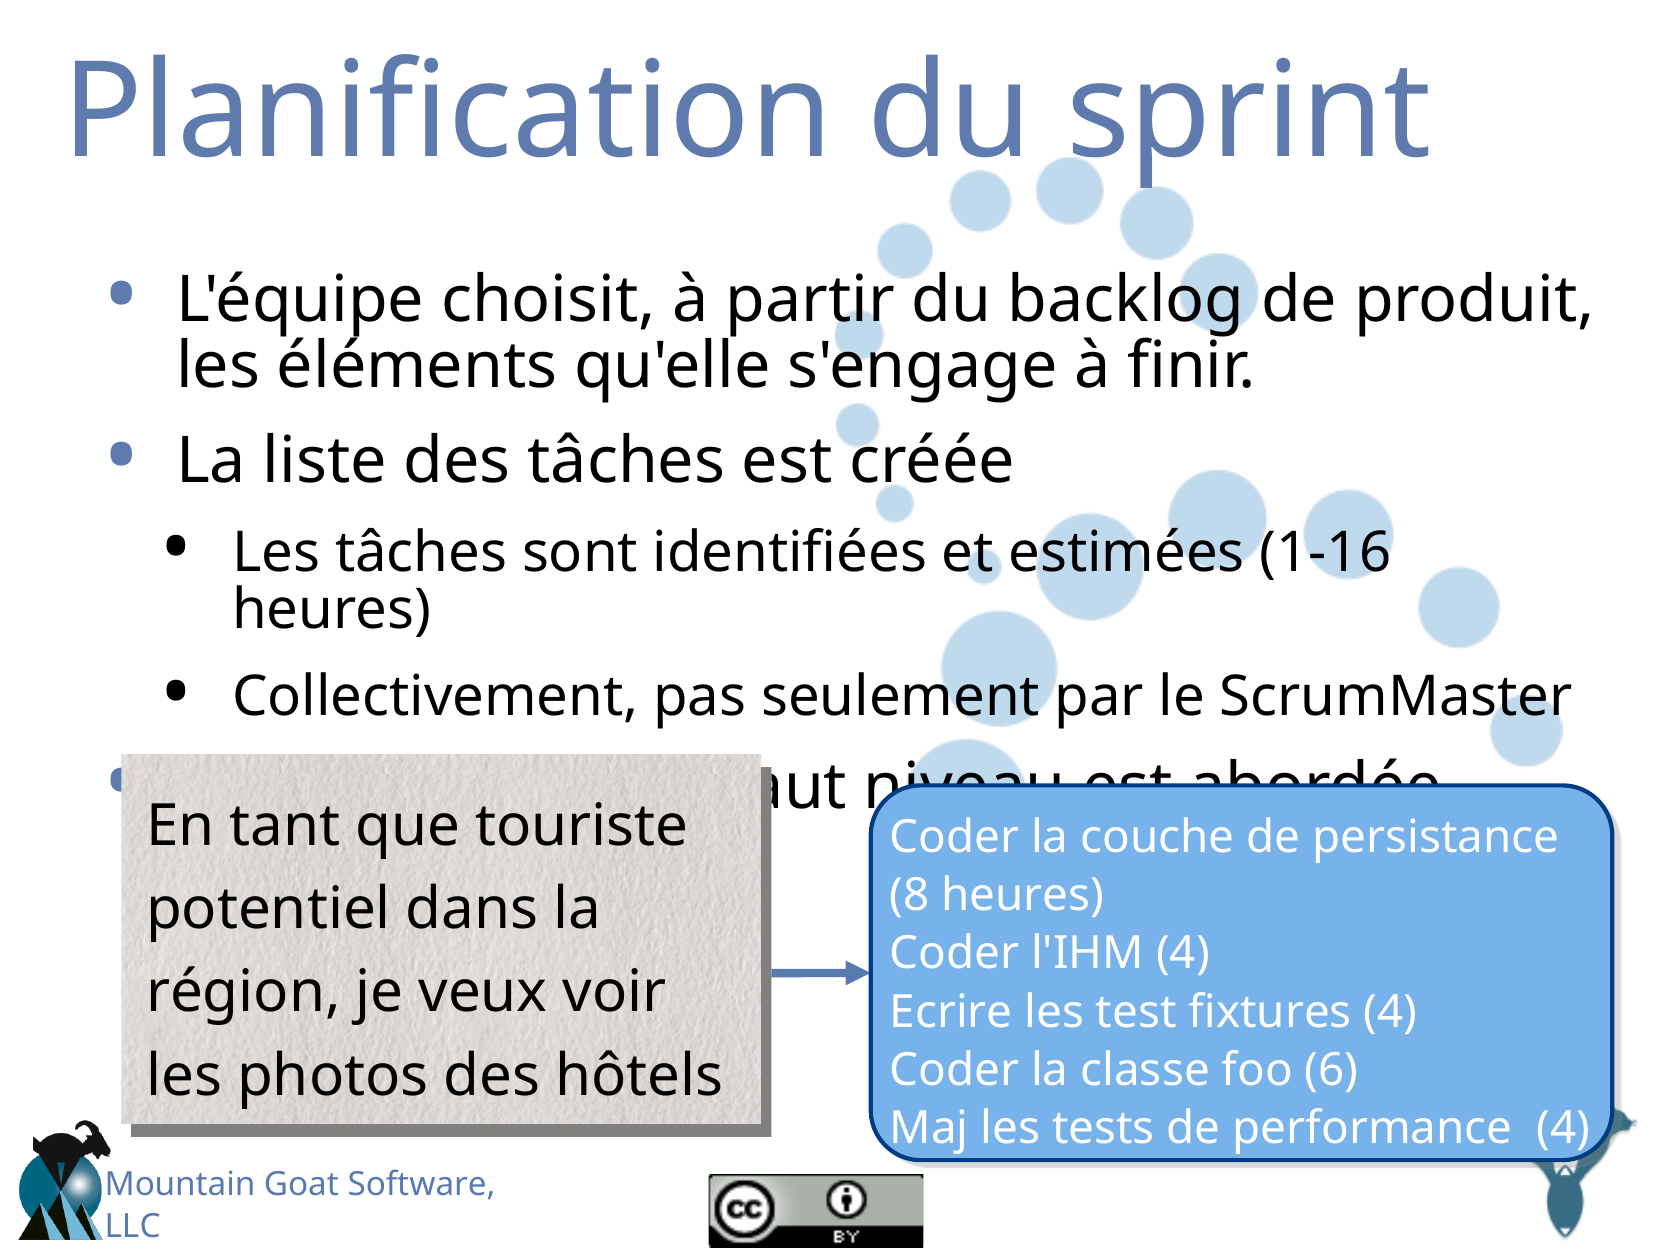

# Planification du sprint
L'équipe choisit, à partir du backlog de produit, les éléments qu'elle s'engage à finir.
La liste des tâches est créée
Les tâches sont identifiées et estimées (1-16 heures)‏
Collectivement, pas seulement par le ScrumMaster
La conception de haut niveau est abordée
En tant que touriste potentiel dans la région, je veux voir les photos des hôtels
Coder la couche de persistance (8 heures)‏
Coder l'IHM (4)‏
Ecrire les test fixtures (4)‏
Coder la classe foo (6)‏
Maj les tests de performance (4)‏